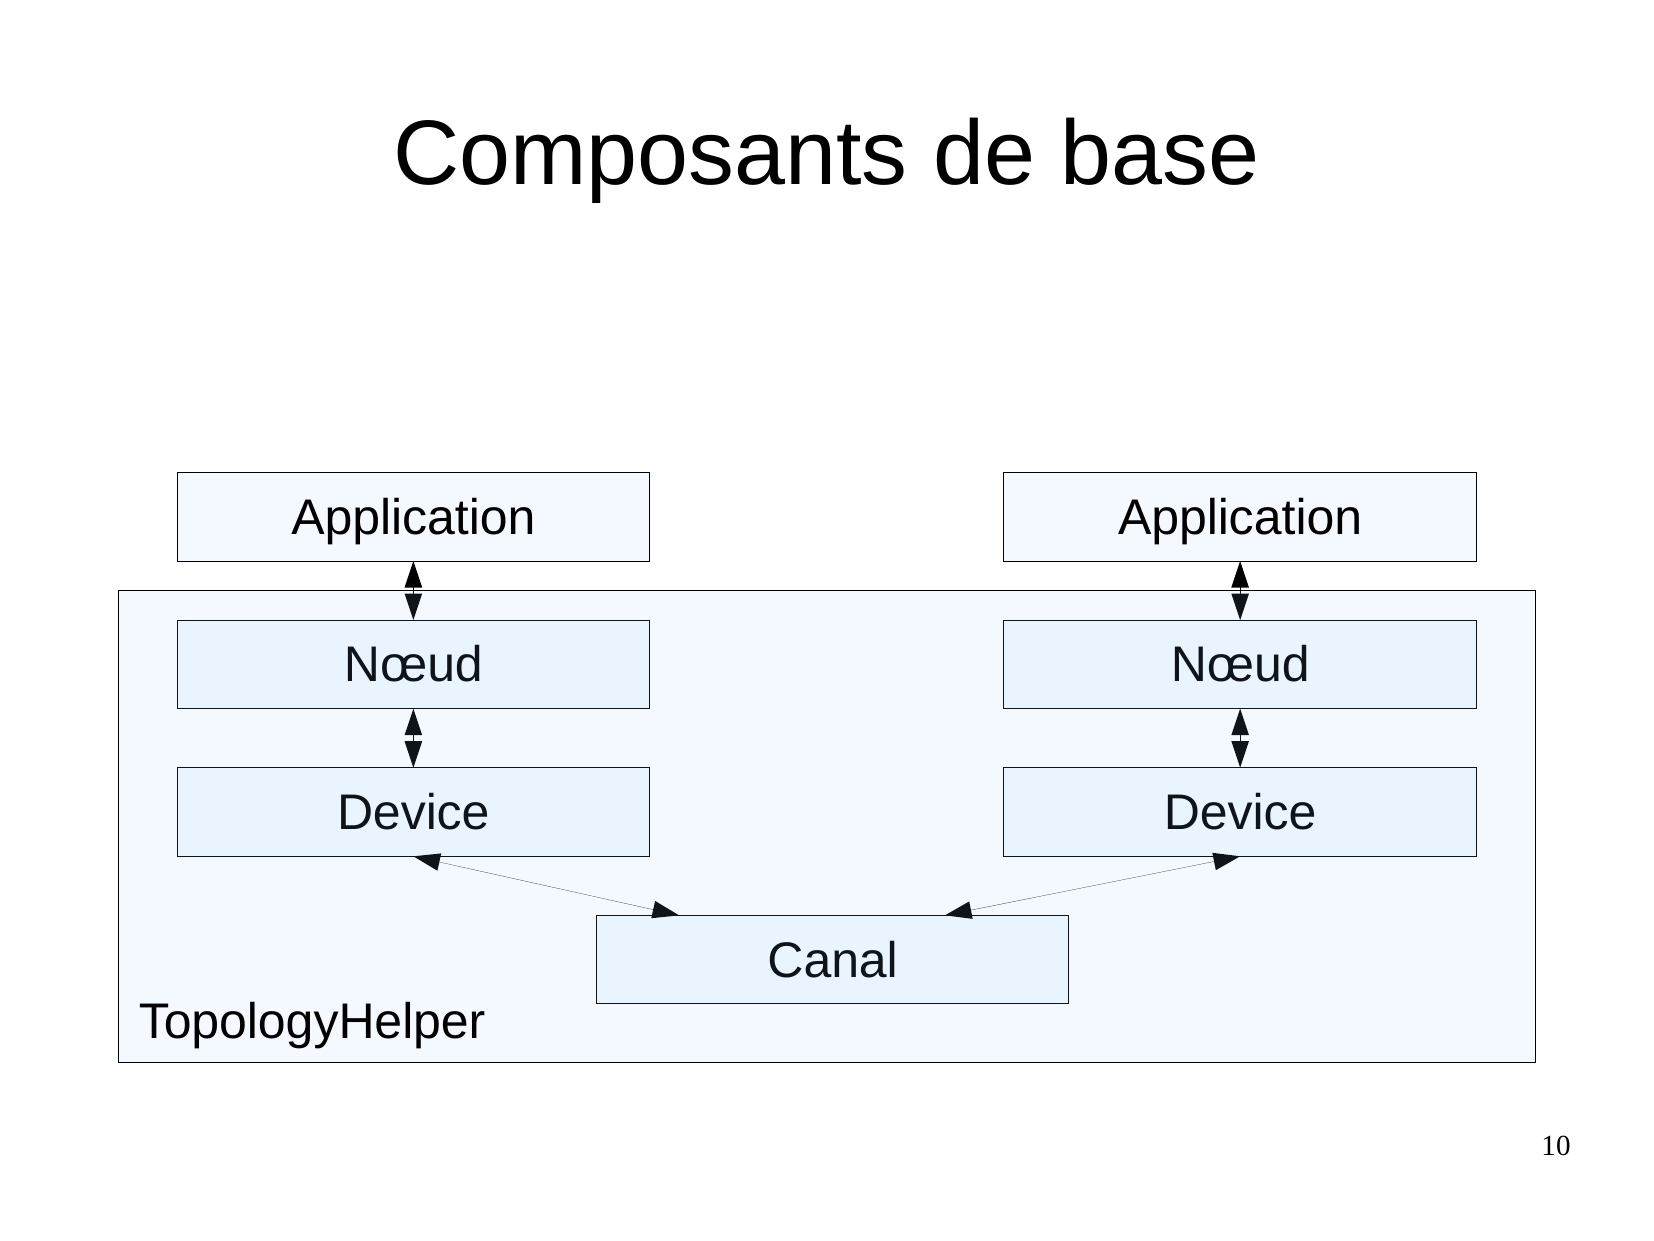

# Composants de base
Application
Application
Nœud
Nœud
Device
Device
Canal
TopologyHelper
10